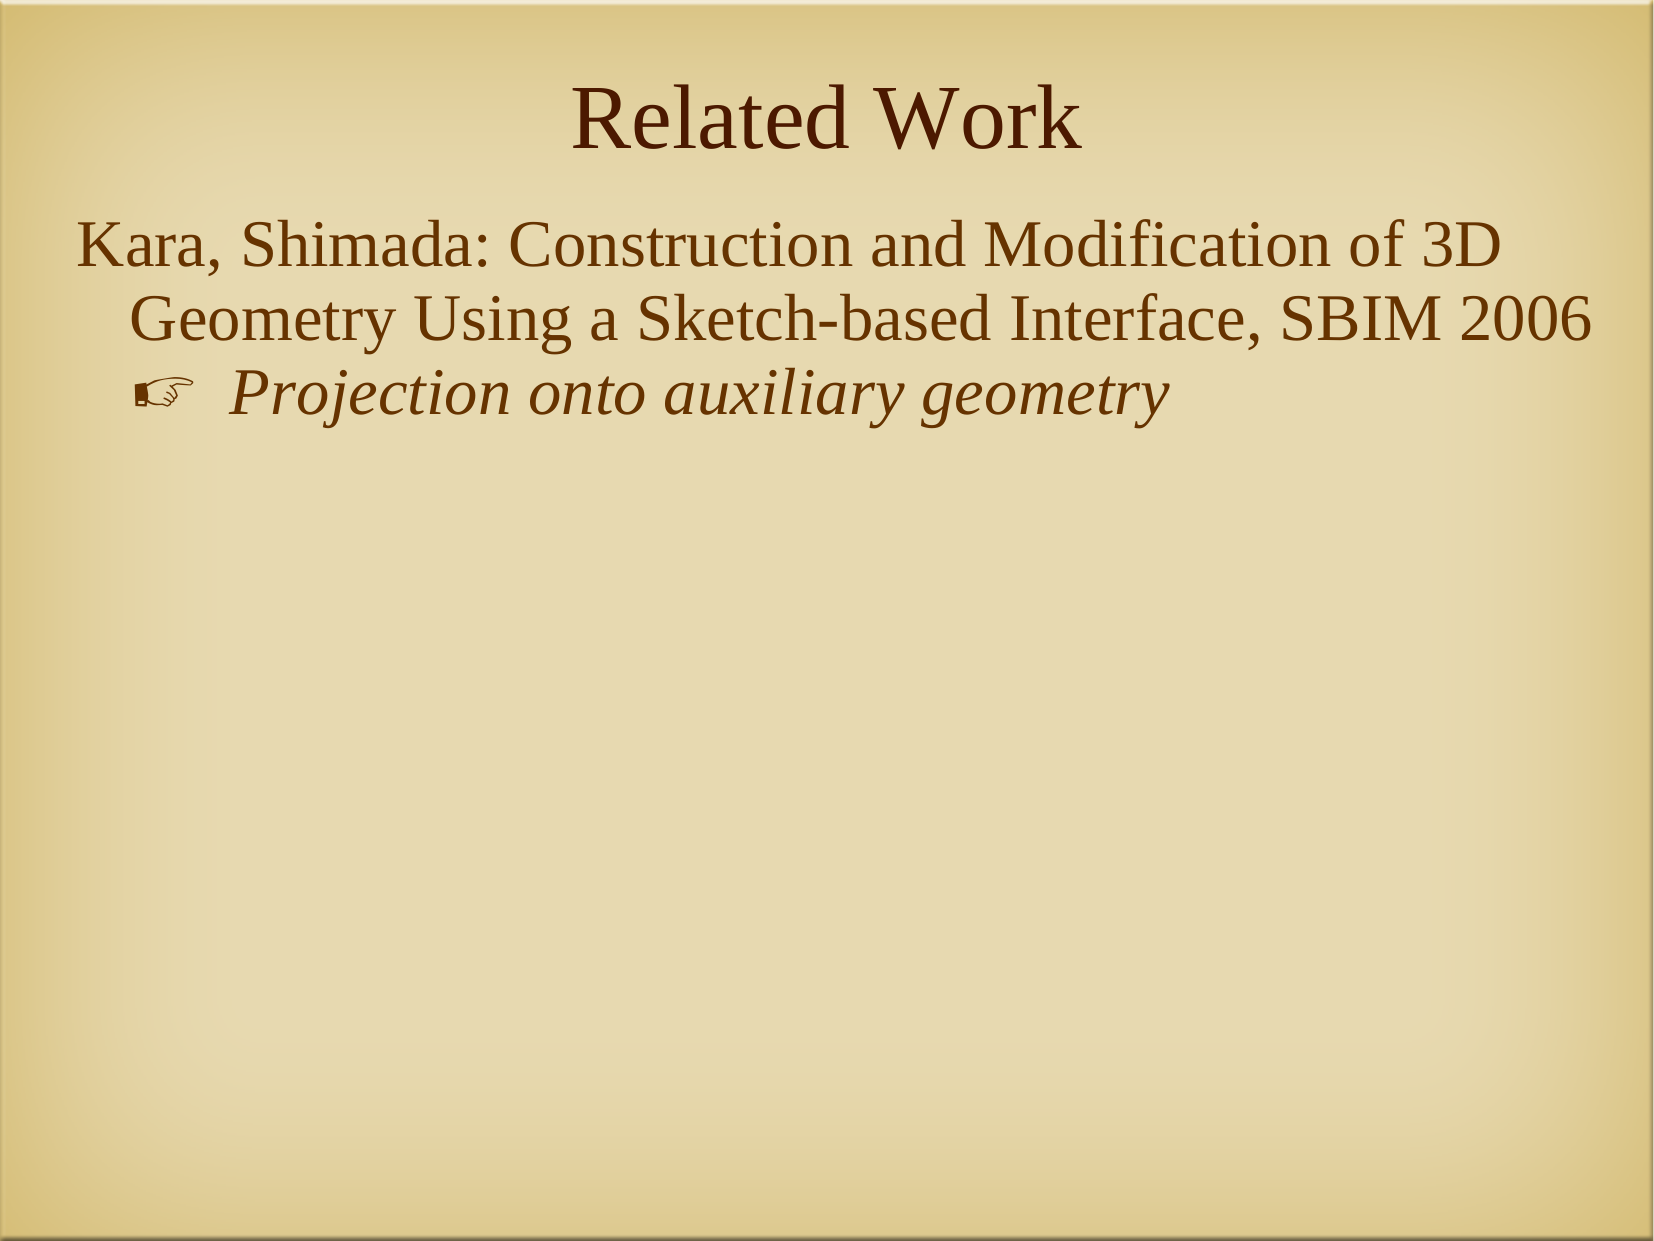

# Related Work
Kara, Shimada: Construction and Modification of 3D Geometry Using a Sketch-based Interface, SBIM 2006
 Projection onto auxiliary geometry